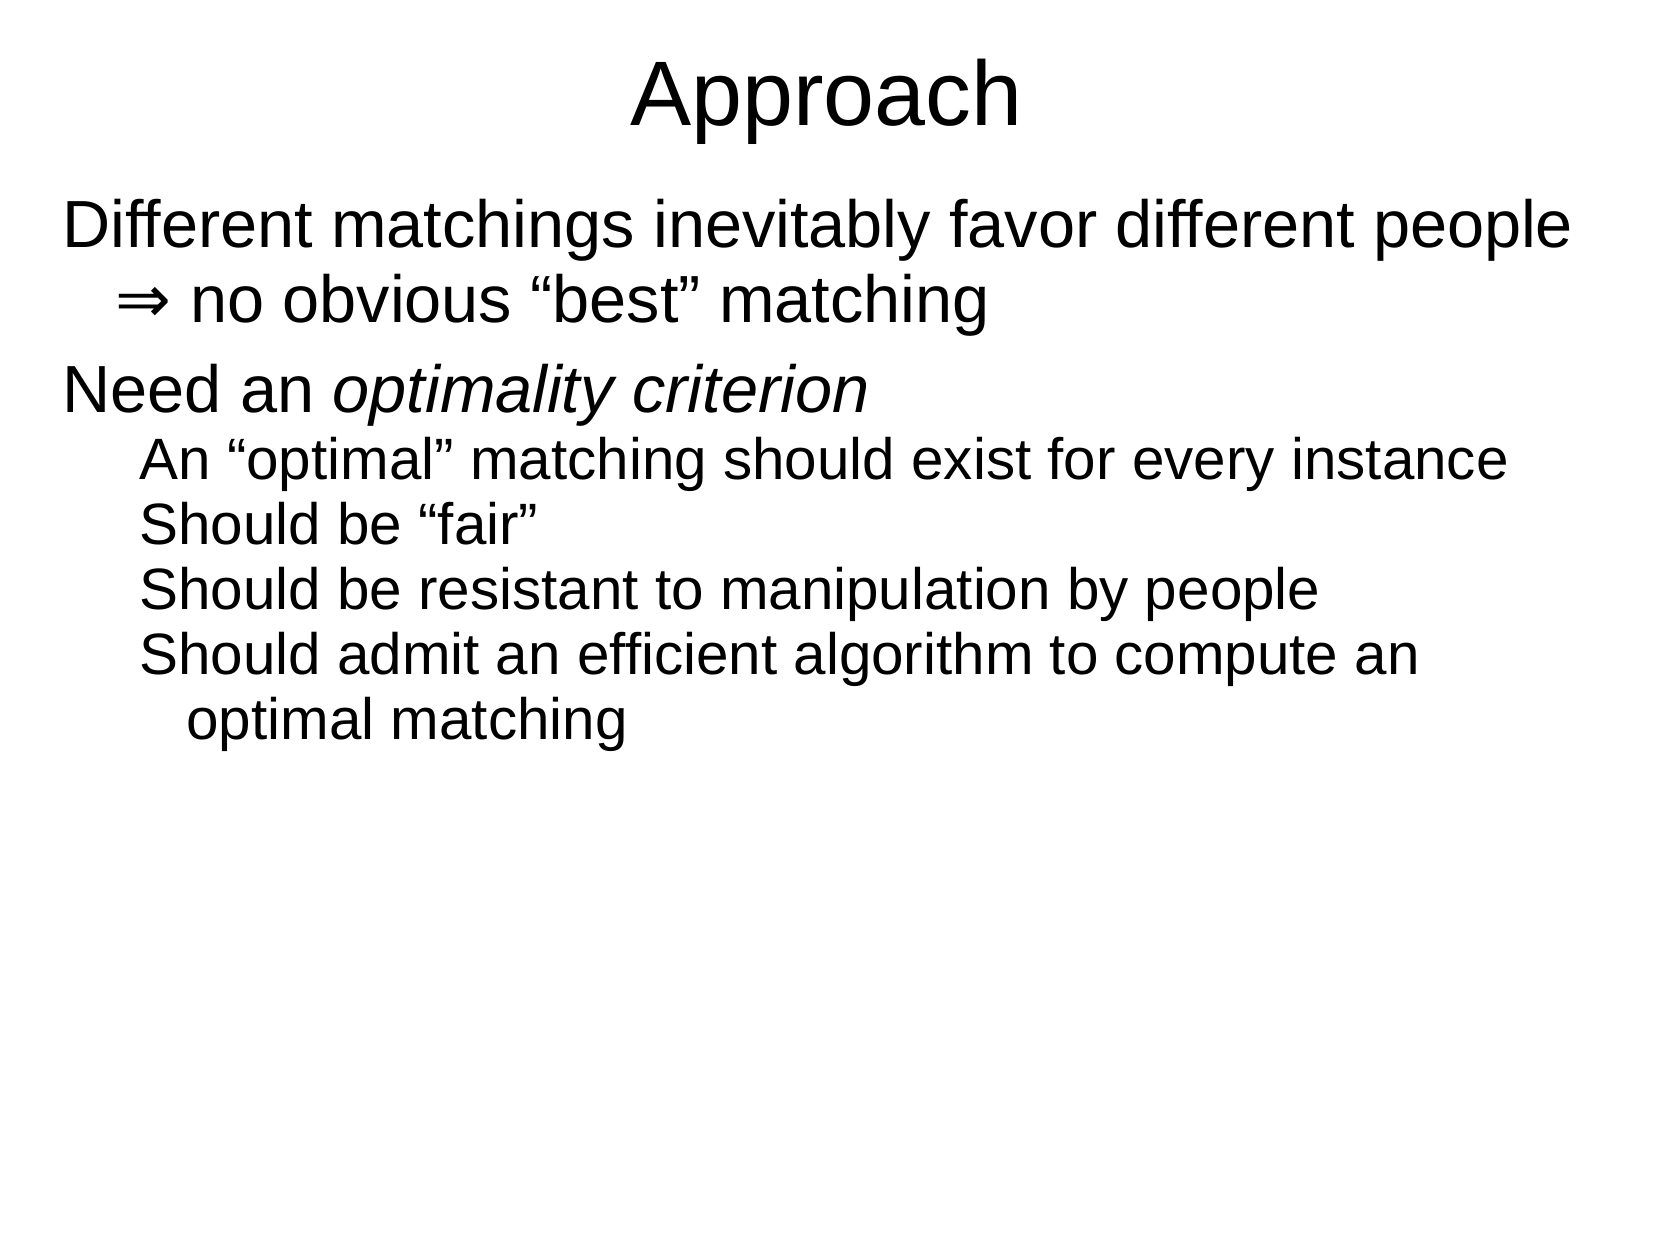

# Approach
Different matchings inevitably favor different people ⇒ no obvious “best” matching
Need an optimality criterion
An “optimal” matching should exist for every instance
Should be “fair”
Should be resistant to manipulation by people
Should admit an efficient algorithm to compute an optimal matching